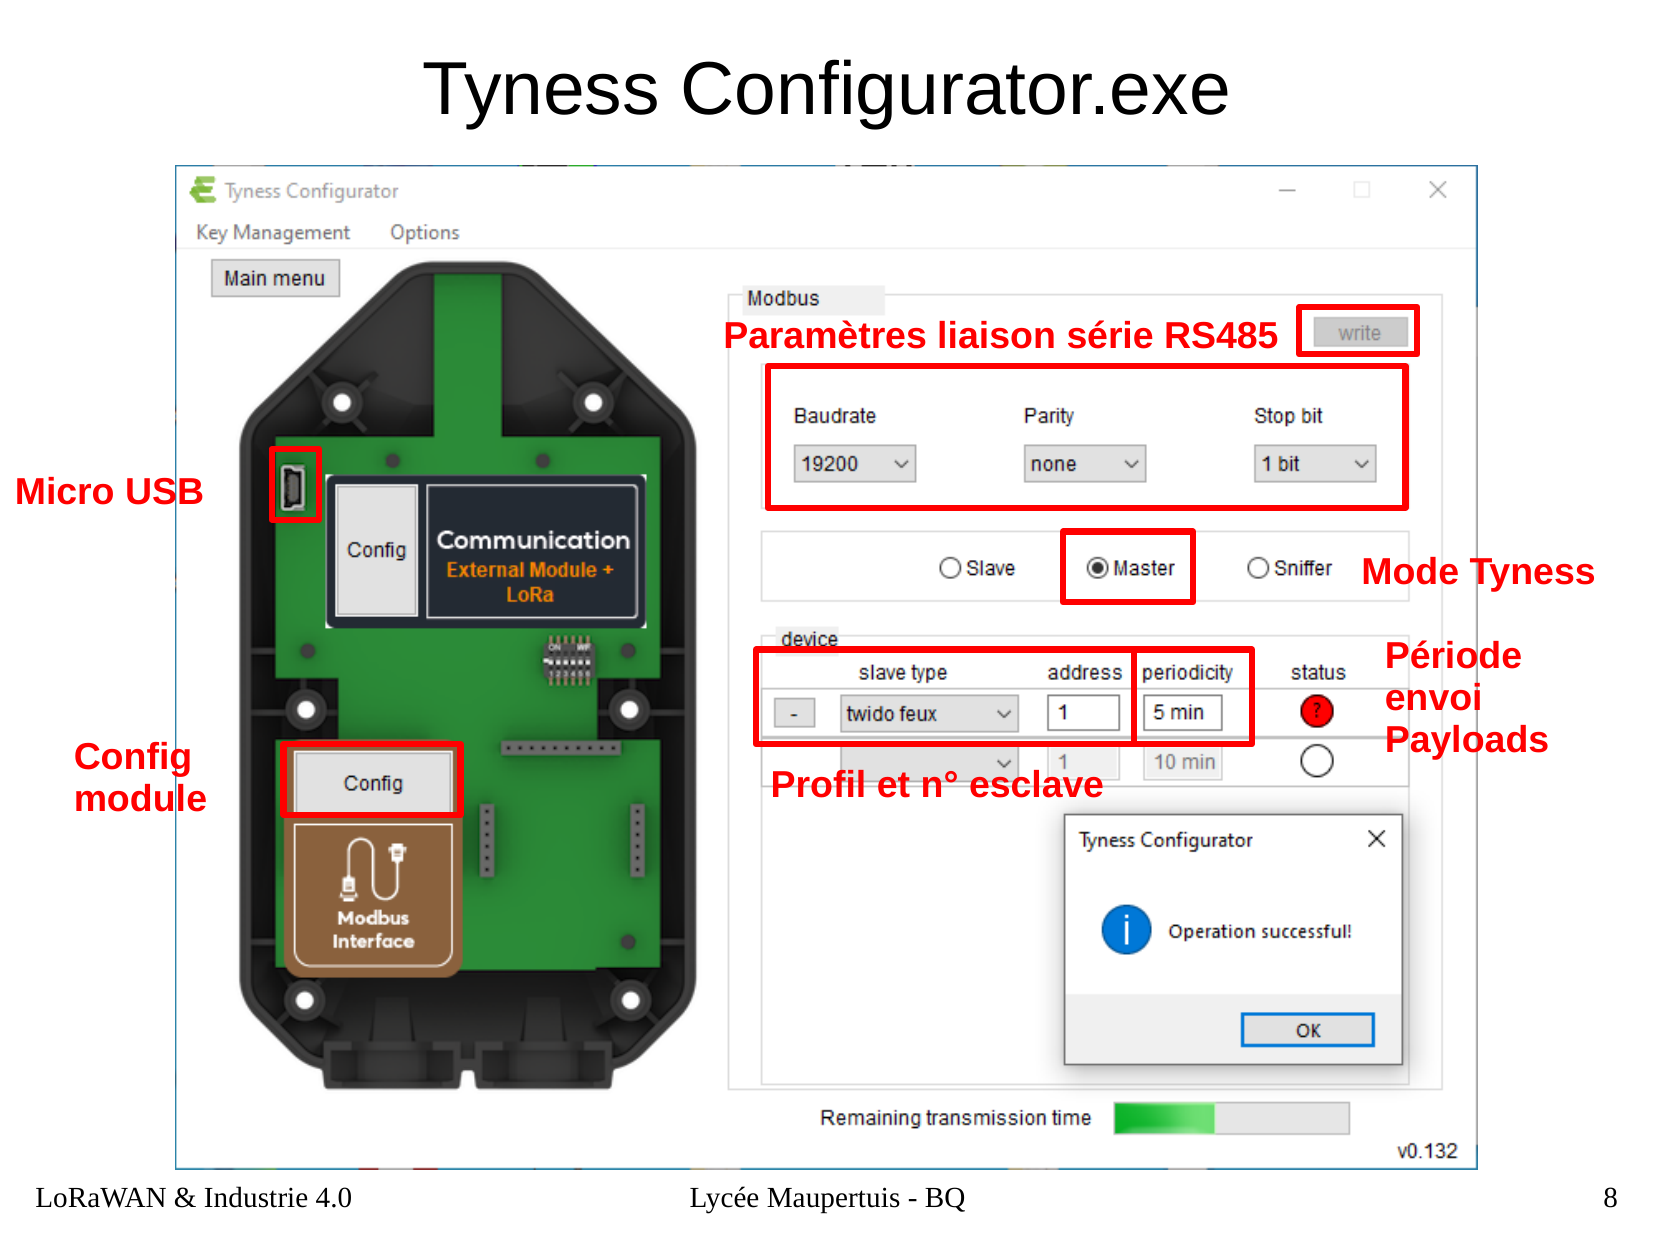

# Tyness Configurator.exe
Paramètres liaison série RS485
Micro USB
Mode Tyness
Période envoi Payloads
Config module
Profil et n° esclave
LoRaWAN & Industrie 4.0
Lycée Maupertuis - BQ
8